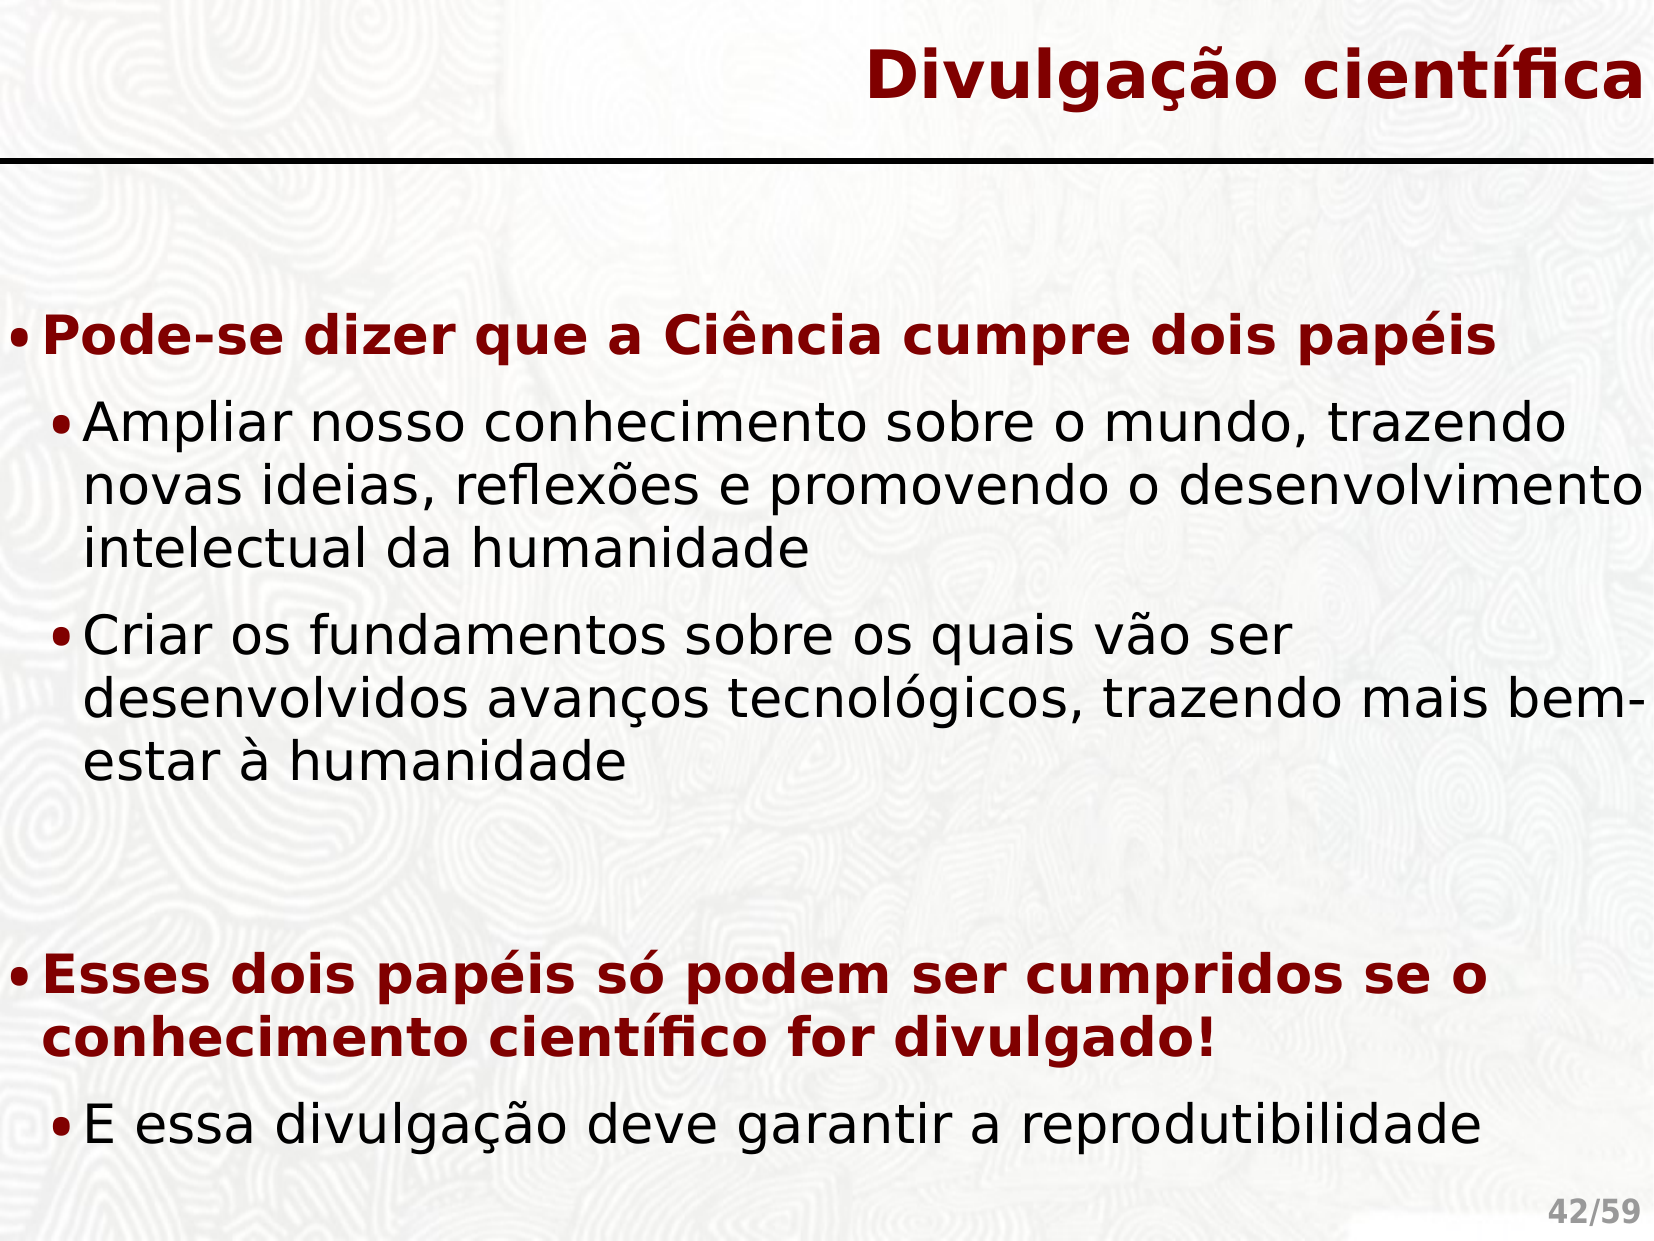

# Divulgação científica
Pode-se dizer que a Ciência cumpre dois papéis
Ampliar nosso conhecimento sobre o mundo, trazendo novas ideias, reflexões e promovendo o desenvolvimento intelectual da humanidade
Criar os fundamentos sobre os quais vão ser desenvolvidos avanços tecnológicos, trazendo mais bem-estar à humanidade
Esses dois papéis só podem ser cumpridos se o conhecimento científico for divulgado!
E essa divulgação deve garantir a reprodutibilidade
42